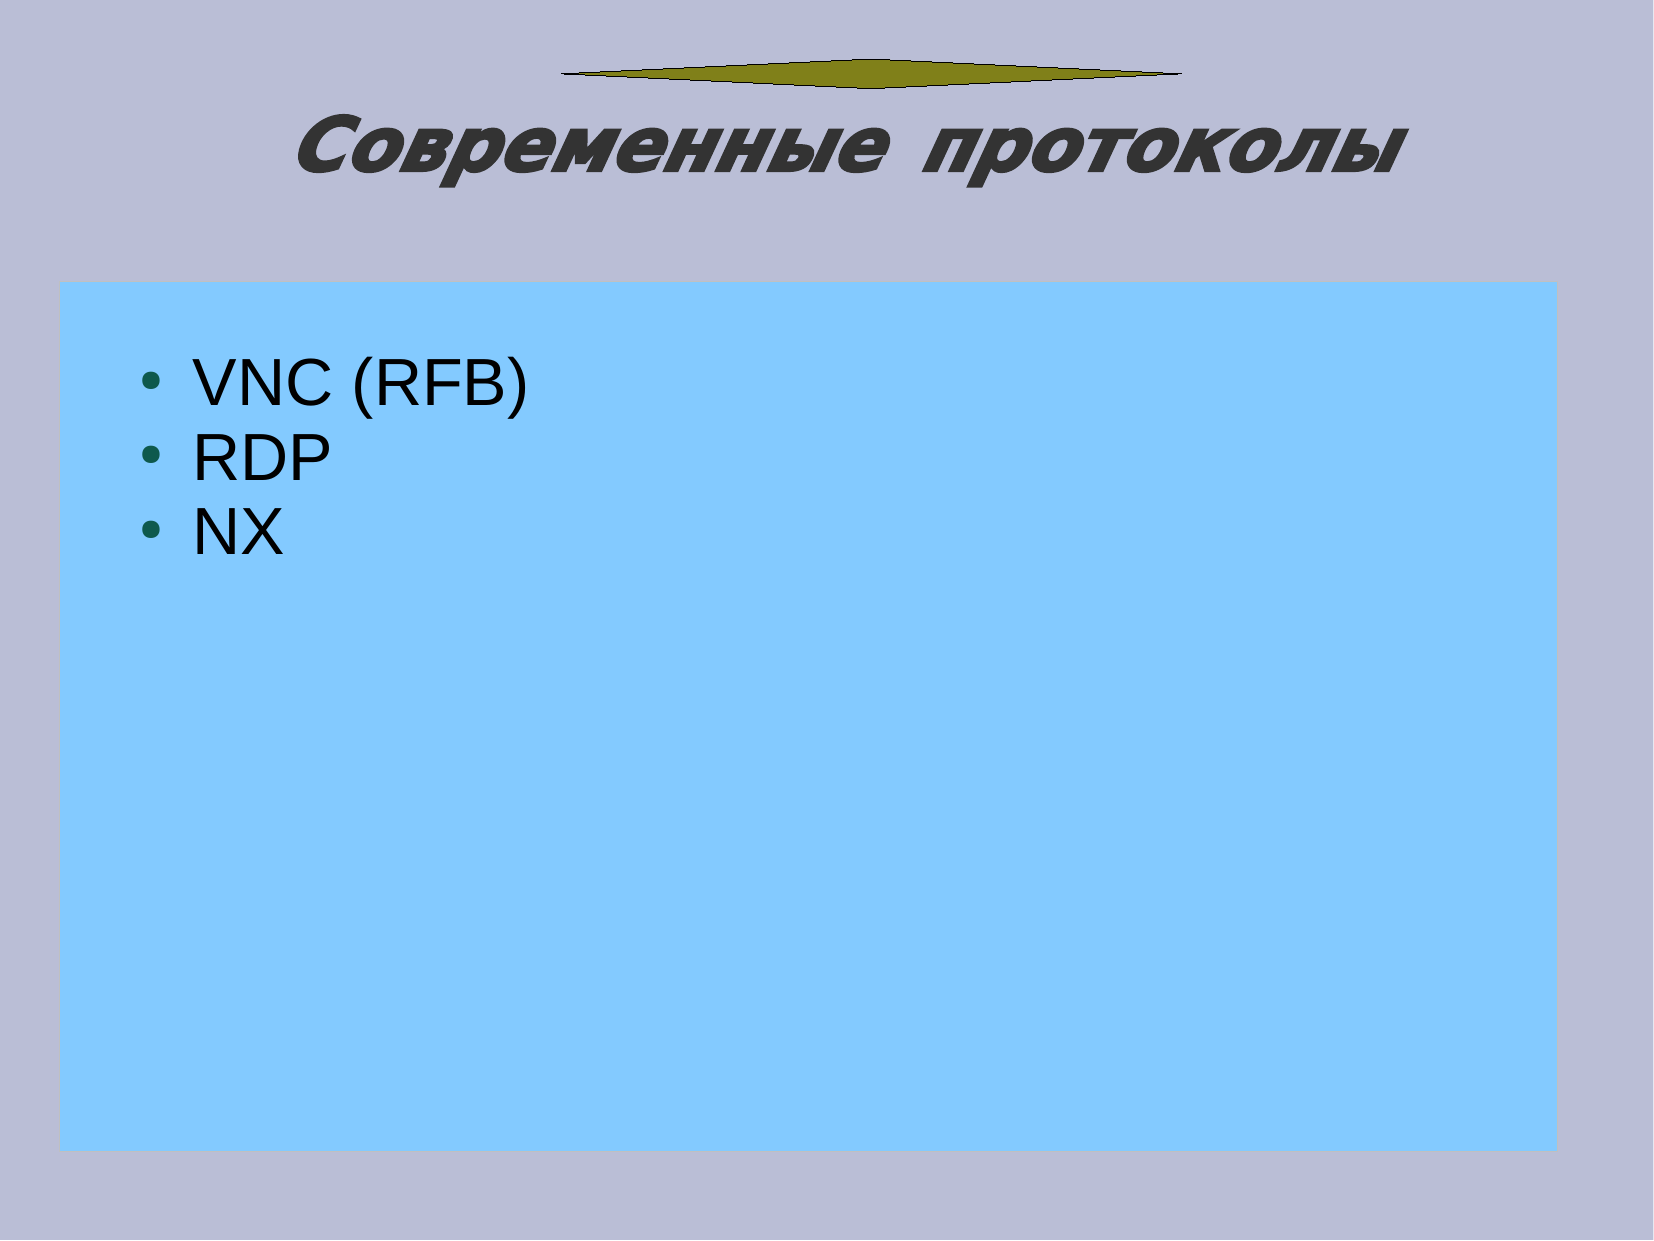

# Современные протоколы
VNC (RFB)
RDP
NX